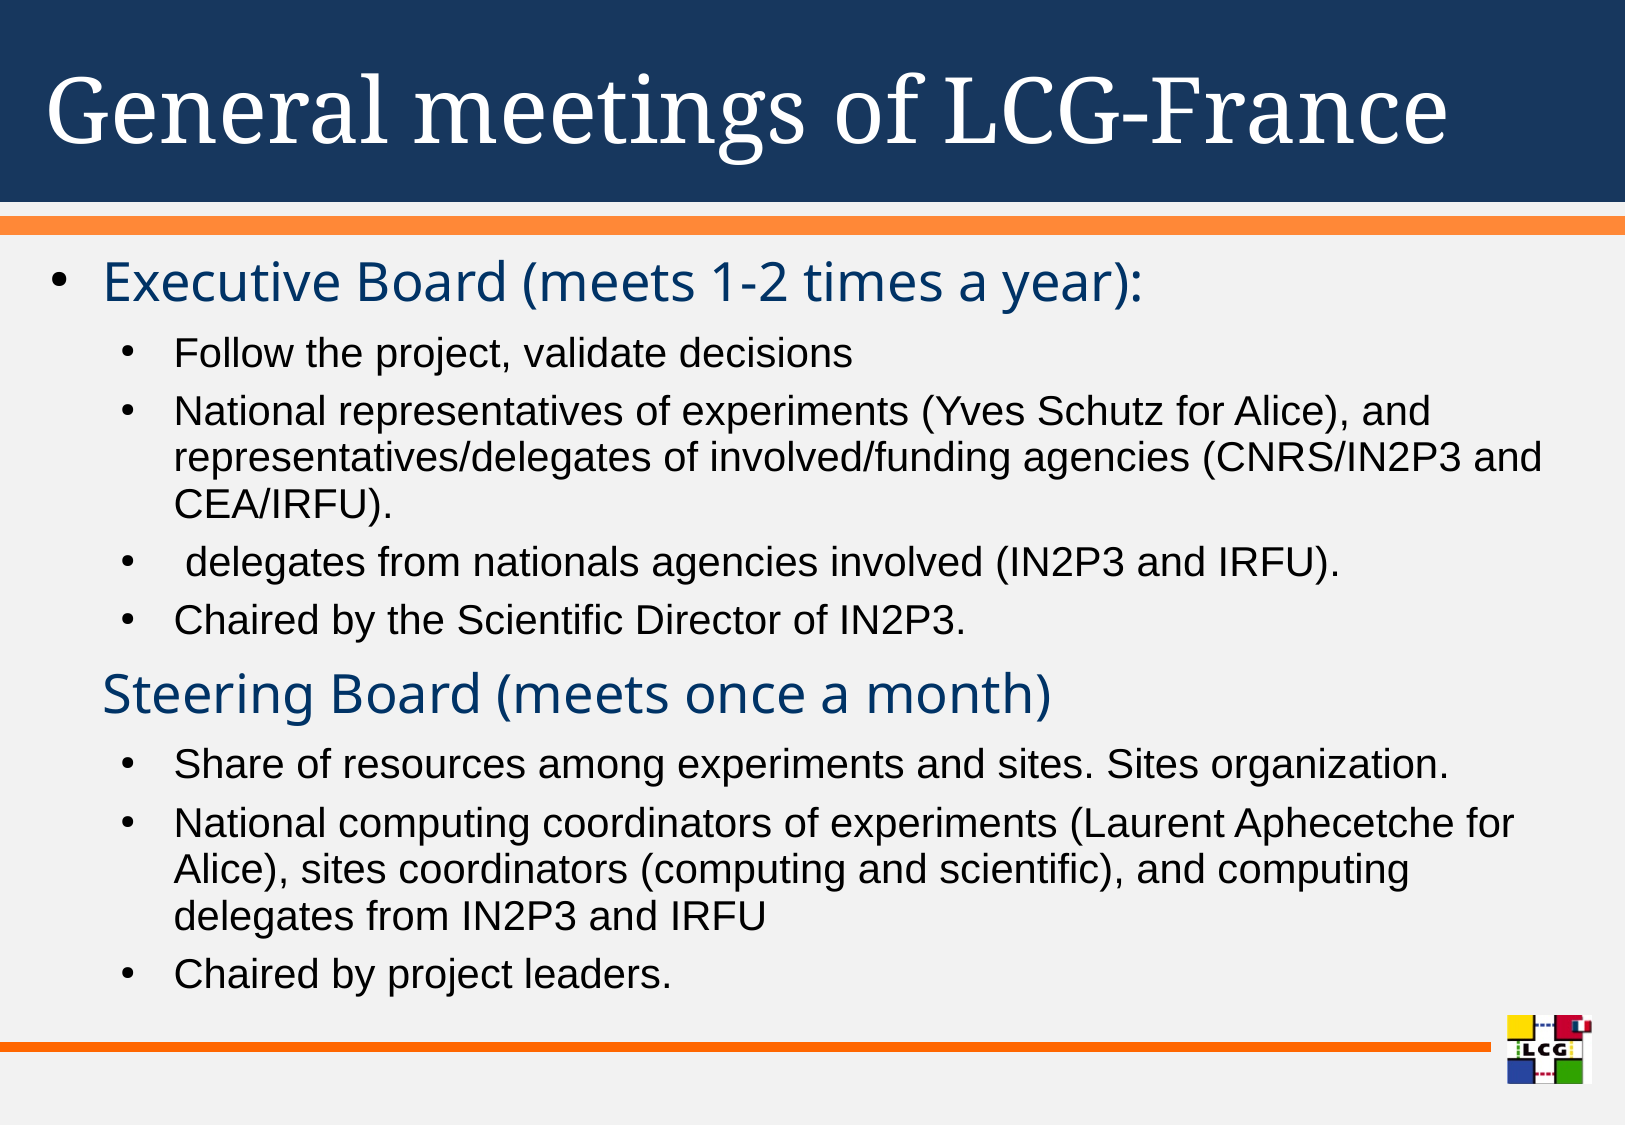

# General meetings of LCG-France
Executive Board (meets 1-2 times a year):
Follow the project, validate decisions
National representatives of experiments (Yves Schutz for Alice), and representatives/delegates of involved/funding agencies (CNRS/IN2P3 and CEA/IRFU).
 delegates from nationals agencies involved (IN2P3 and IRFU).
Chaired by the Scientific Director of IN2P3.
Steering Board (meets once a month)
Share of resources among experiments and sites. Sites organization.
National computing coordinators of experiments (Laurent Aphecetche for Alice), sites coordinators (computing and scientific), and computing delegates from IN2P3 and IRFU
Chaired by project leaders.